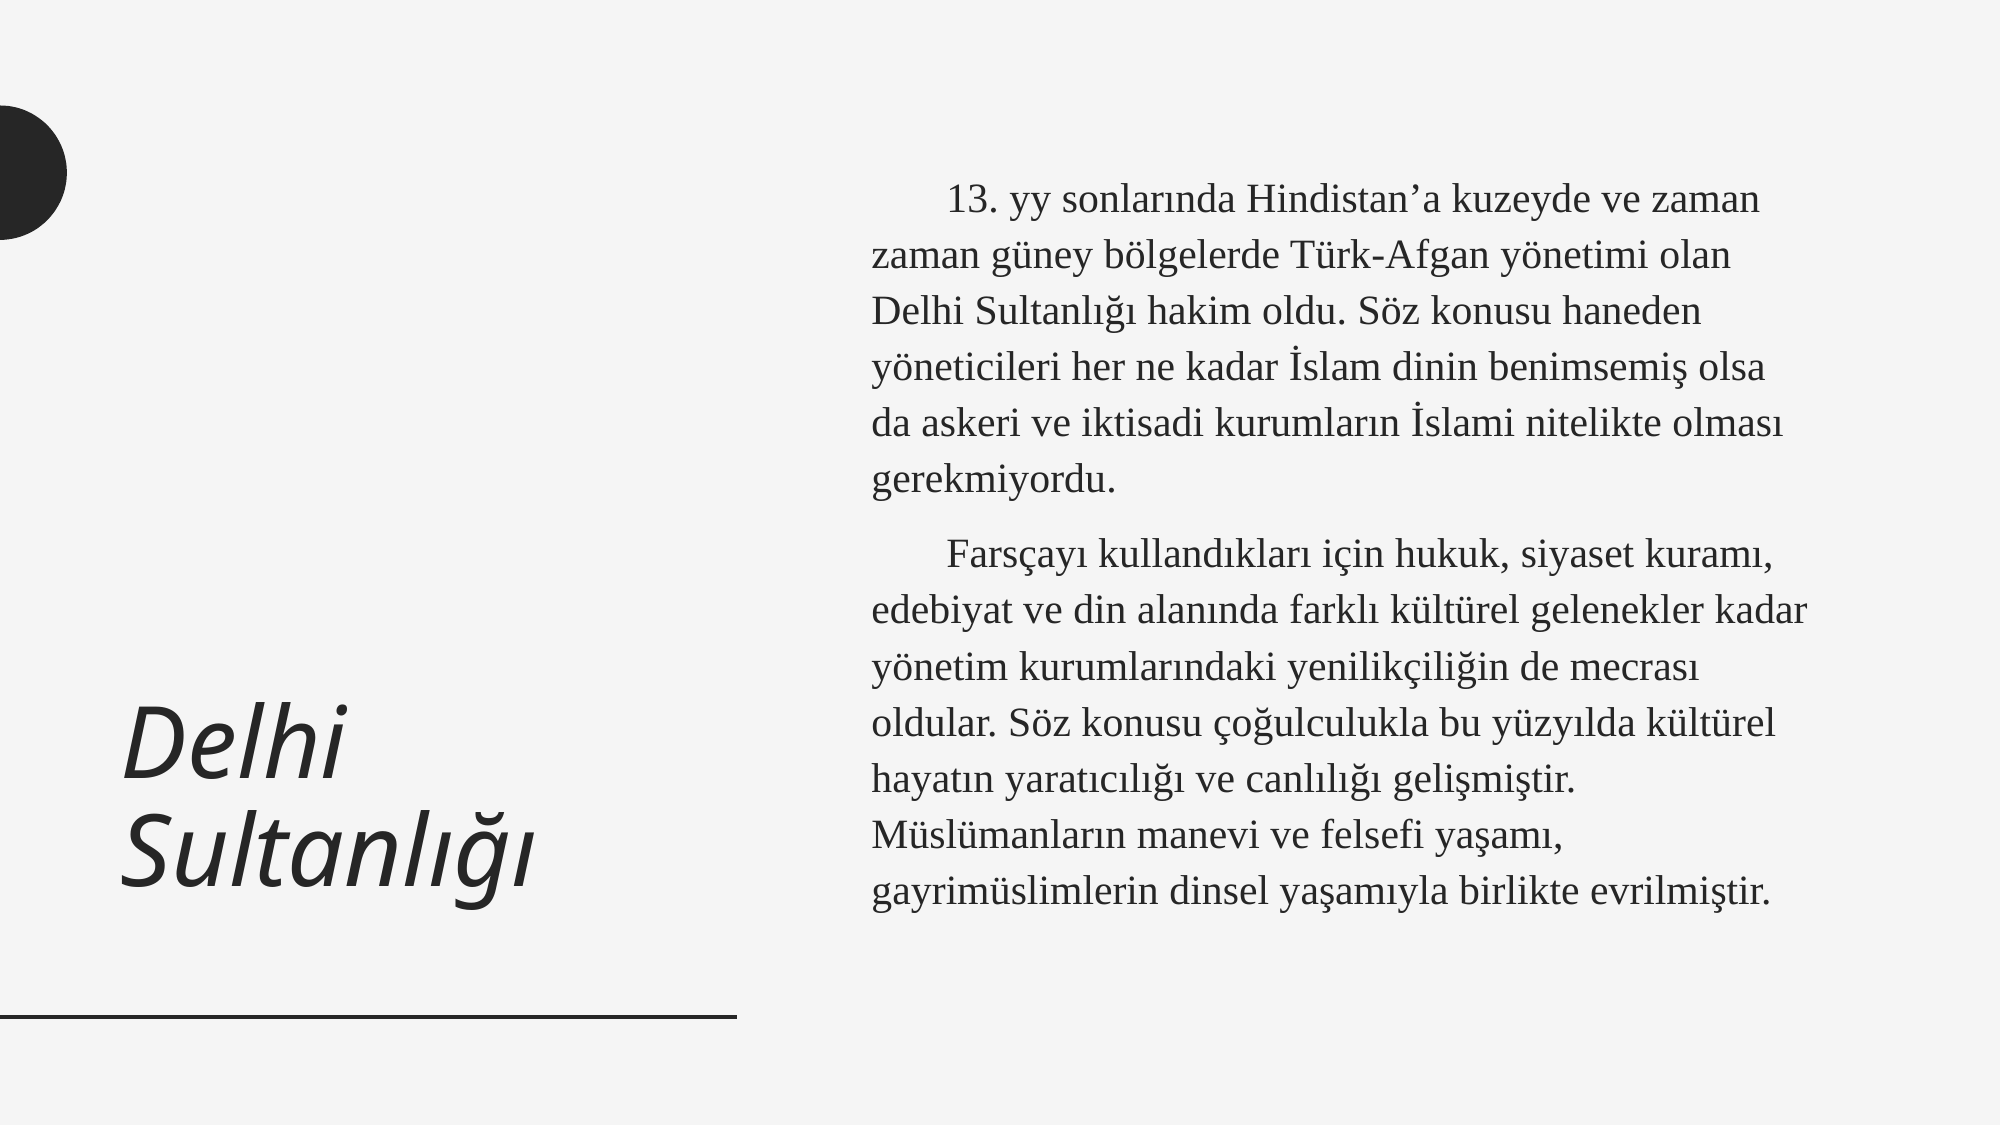

# Delhi Sultanlığı
	13. yy sonlarında Hindistan’a kuzeyde ve zaman zaman güney bölgelerde Türk-Afgan yönetimi olan Delhi Sultanlığı hakim oldu. Söz konusu haneden yöneticileri her ne kadar İslam dinin benimsemiş olsa da askeri ve iktisadi kurumların İslami nitelikte olması gerekmiyordu.
	Farsçayı kullandıkları için hukuk, siyaset kuramı, edebiyat ve din alanında farklı kültürel gelenekler kadar yönetim kurumlarındaki yenilikçiliğin de mecrası oldular. Söz konusu çoğulculukla bu yüzyılda kültürel hayatın yaratıcılığı ve canlılığı gelişmiştir. Müslümanların manevi ve felsefi yaşamı, gayrimüslimlerin dinsel yaşamıyla birlikte evrilmiştir.